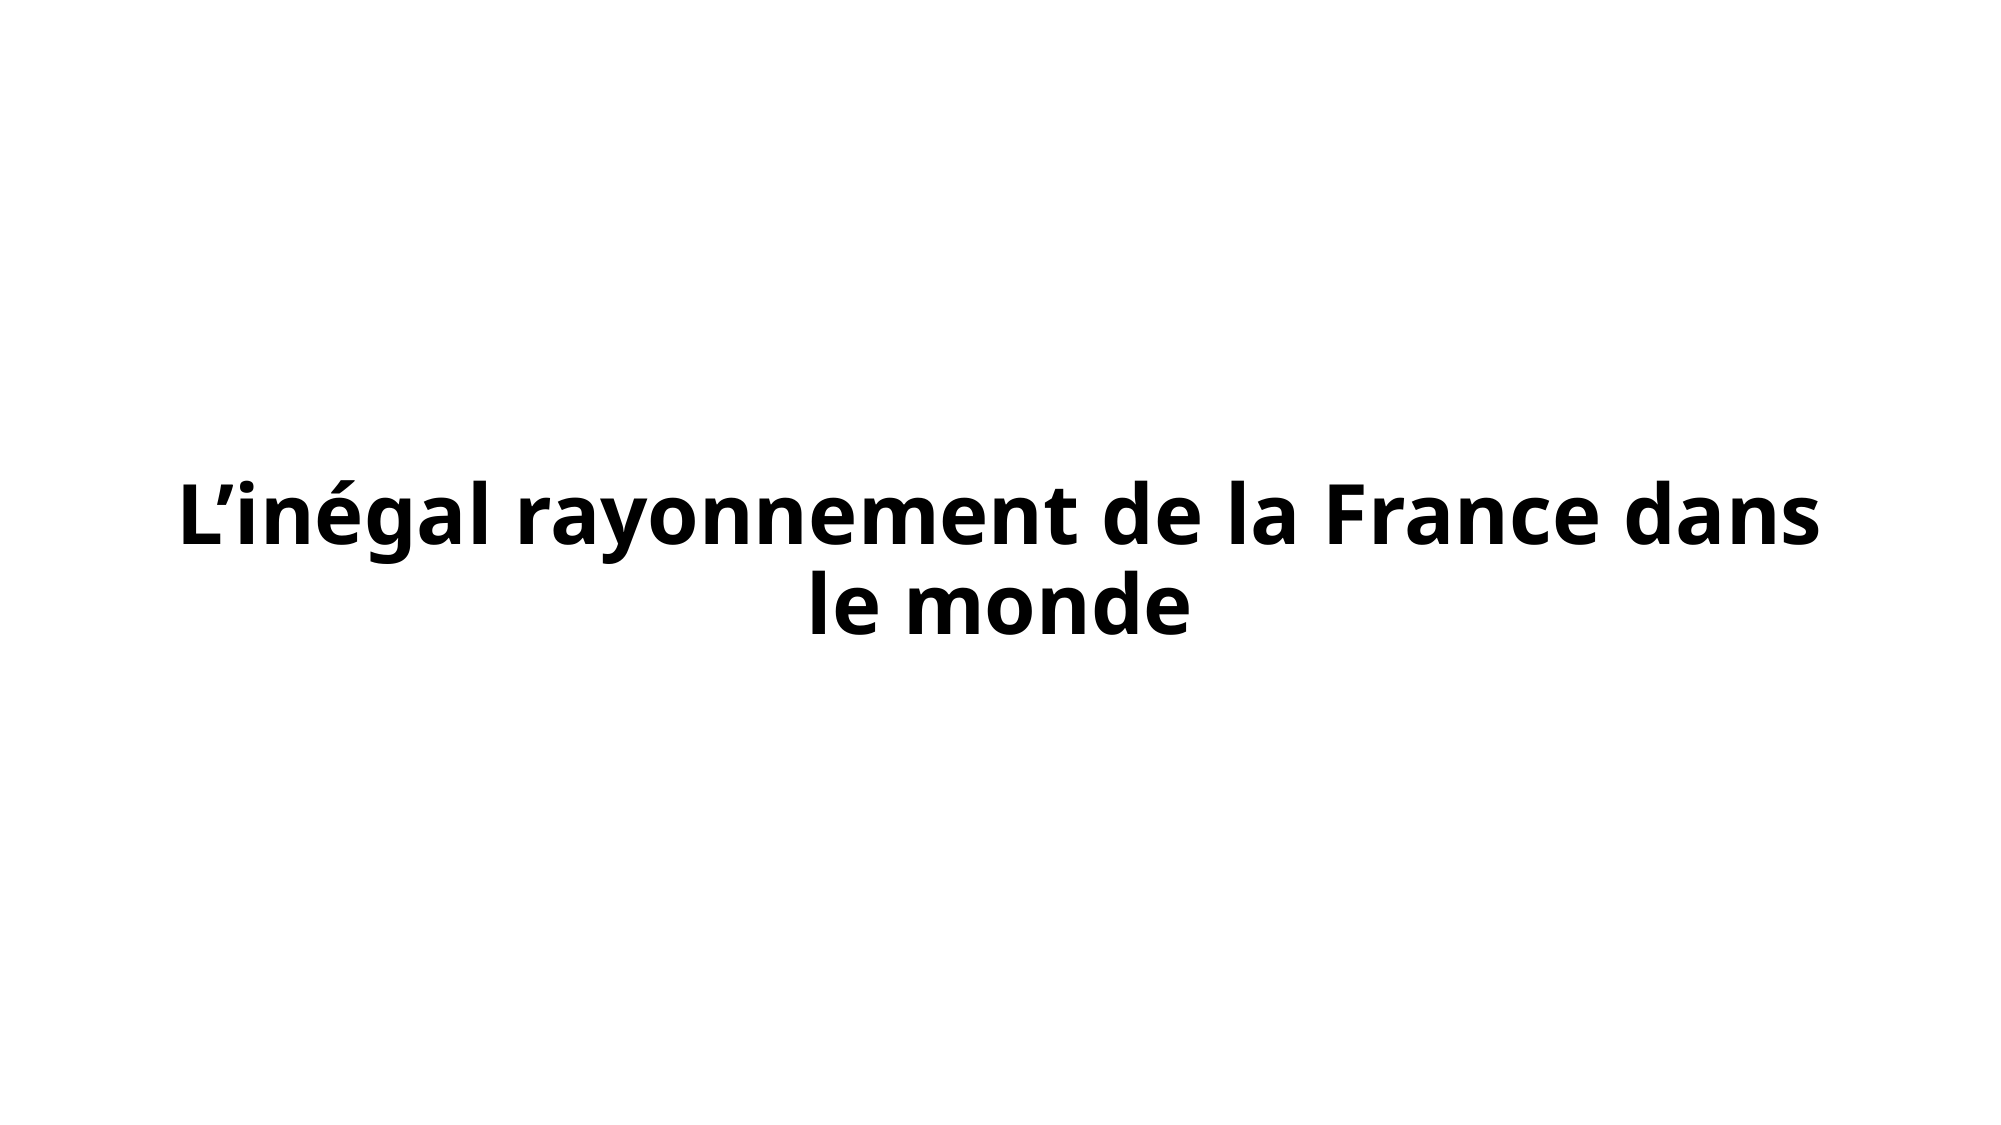

# L’inégal rayonnement de la France dans le monde